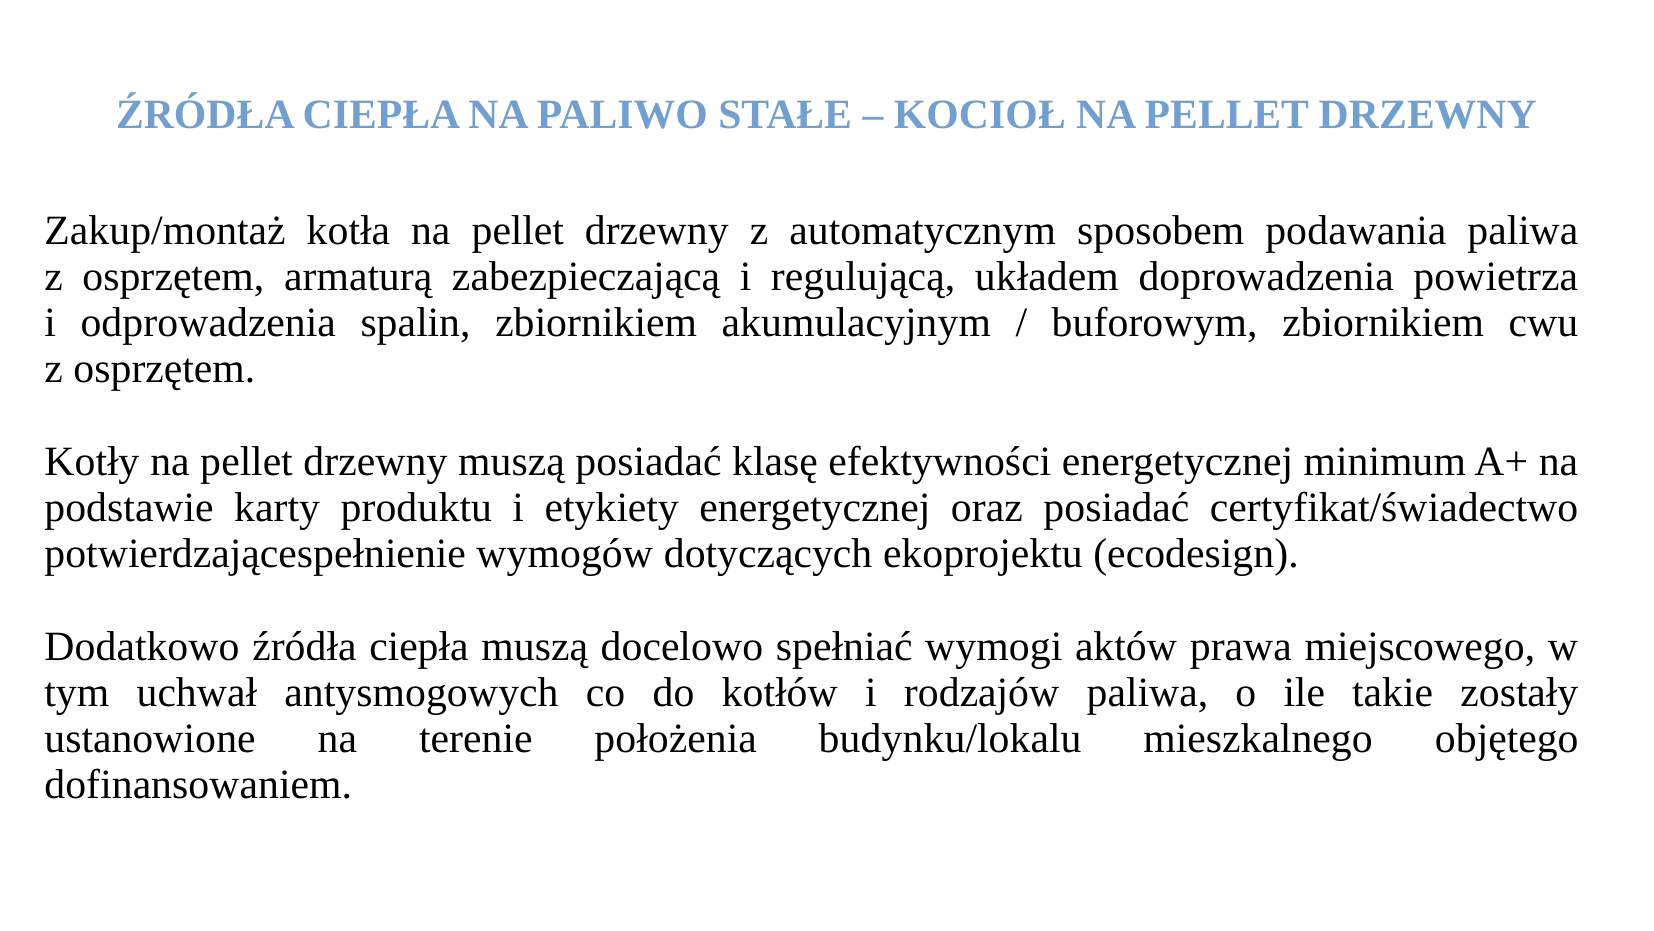

# ŹRÓDŁA CIEPŁA NA PALIWO STAŁE – KOCIOŁ NA PELLET DRZEWNY
Zakup/montaż kotła na pellet drzewny z automatycznym sposobem podawania paliwa
z osprzętem, armaturą zabezpieczającą i regulującą, układem doprowadzenia powietrza
i odprowadzenia spalin, zbiornikiem akumulacyjnym / buforowym, zbiornikiem cwu
z osprzętem.
Kotły na pellet drzewny muszą posiadać klasę efektywności energetycznej minimum A+ na podstawie karty produktu i etykiety energetycznej oraz posiadać certyfikat/świadectwo potwierdzającespełnienie wymogów dotyczących ekoprojektu (ecodesign).
Dodatkowo źródła ciepła muszą docelowo spełniać wymogi aktów prawa miejscowego, w tym uchwał antysmogowych co do kotłów i rodzajów paliwa, o ile takie zostały ustanowione na terenie położenia budynku/lokalu mieszkalnego objętego dofinansowaniem.